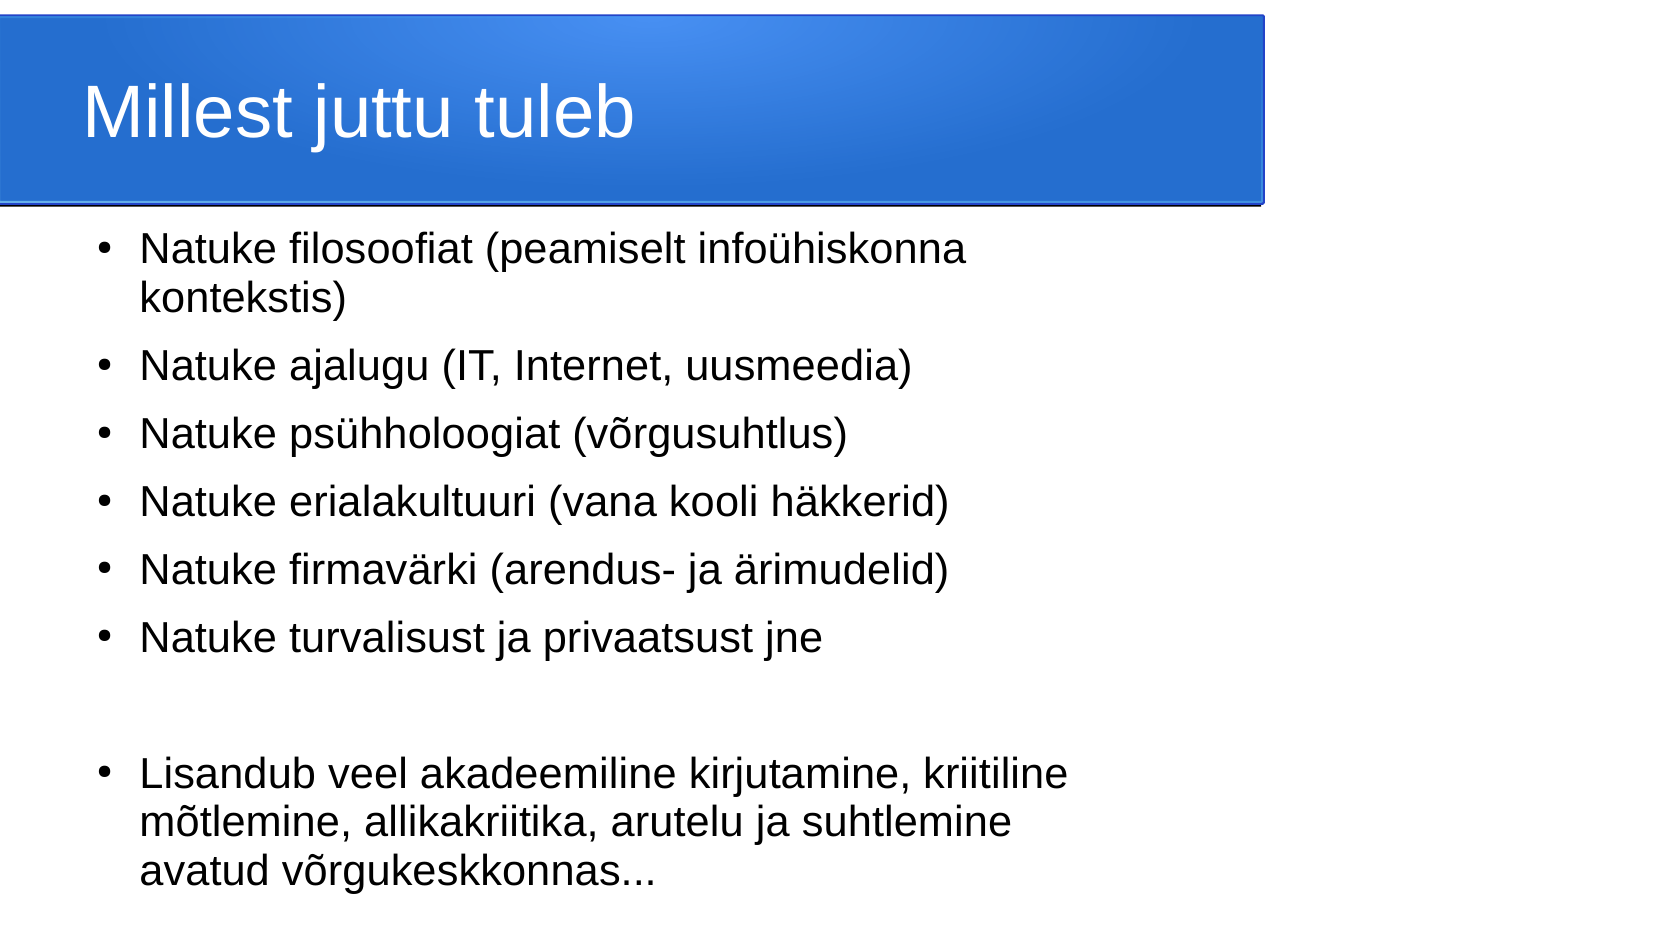

# Millest juttu tuleb
Natuke filosoofiat (peamiselt infoühiskonna kontekstis)
Natuke ajalugu (IT, Internet, uusmeedia)
Natuke psühholoogiat (võrgusuhtlus)
Natuke erialakultuuri (vana kooli häkkerid)
Natuke firmavärki (arendus- ja ärimudelid)
Natuke turvalisust ja privaatsust jne
Lisandub veel akadeemiline kirjutamine, kriitiline mõtlemine, allikakriitika, arutelu ja suhtlemine avatud võrgukeskkonnas...